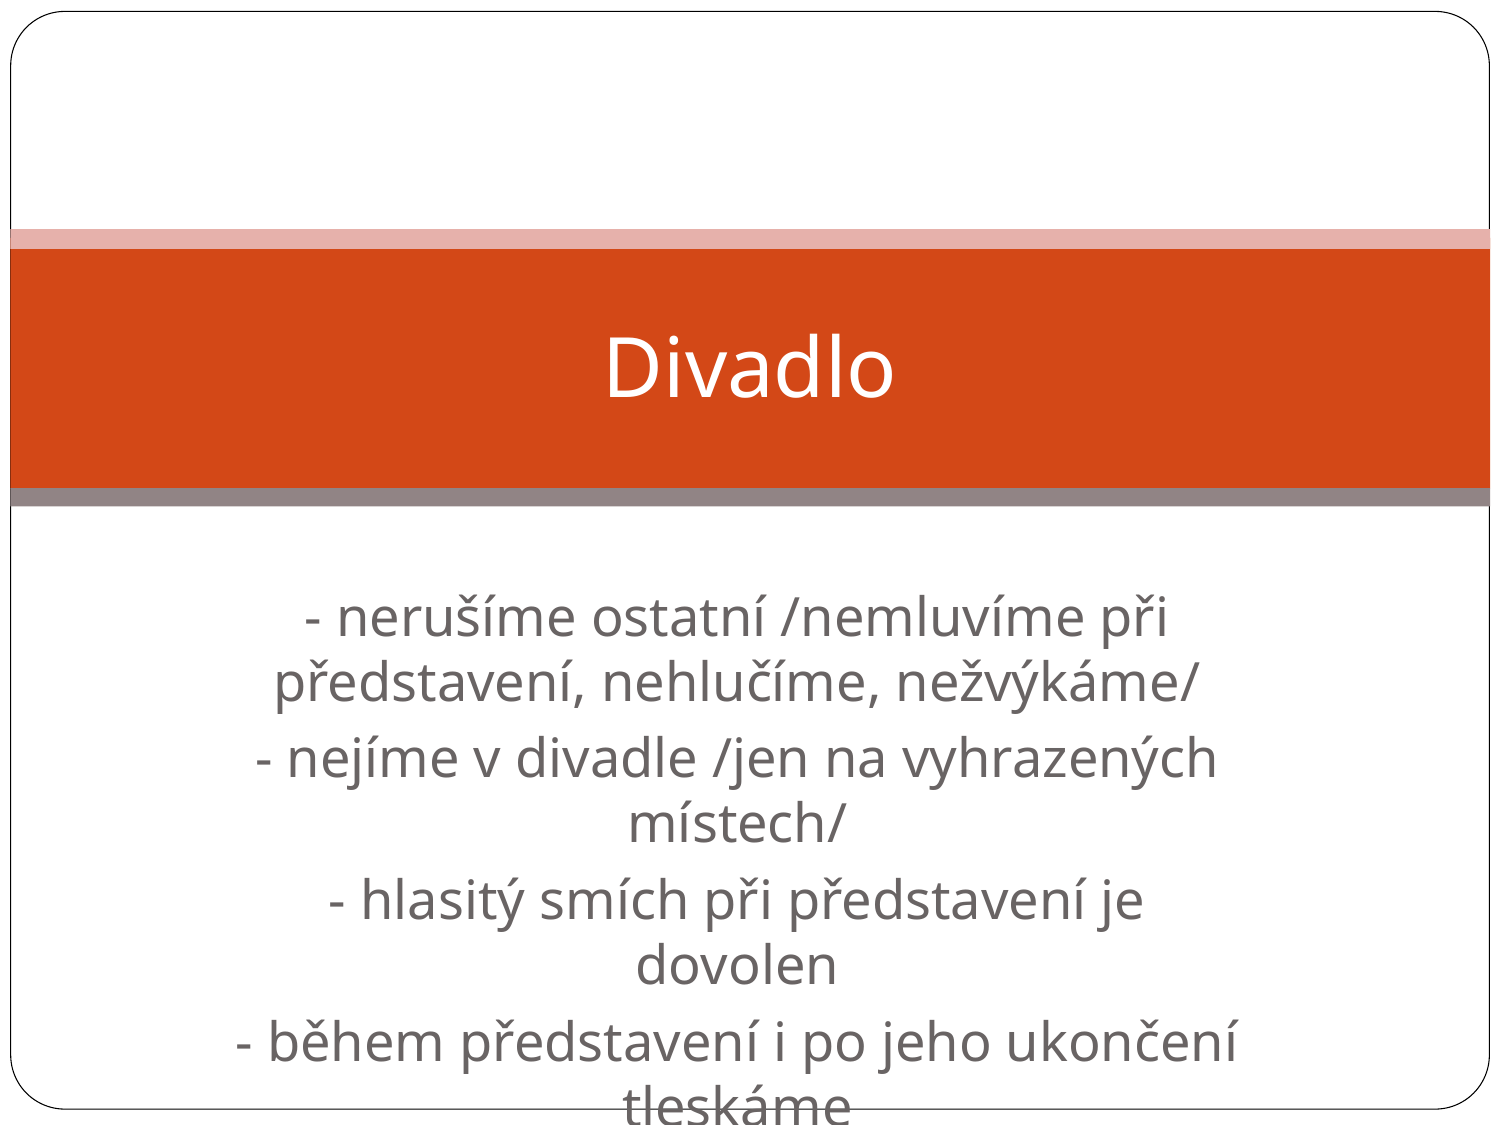

# Divadlo
- nerušíme ostatní /nemluvíme při představení, nehlučíme, nežvýkáme/
- nejíme v divadle /jen na vyhrazených místech/
- hlasitý smích při představení je dovolen
- během představení i po jeho ukončení tleskáme
- po představení je možný i dupot a volání bravo